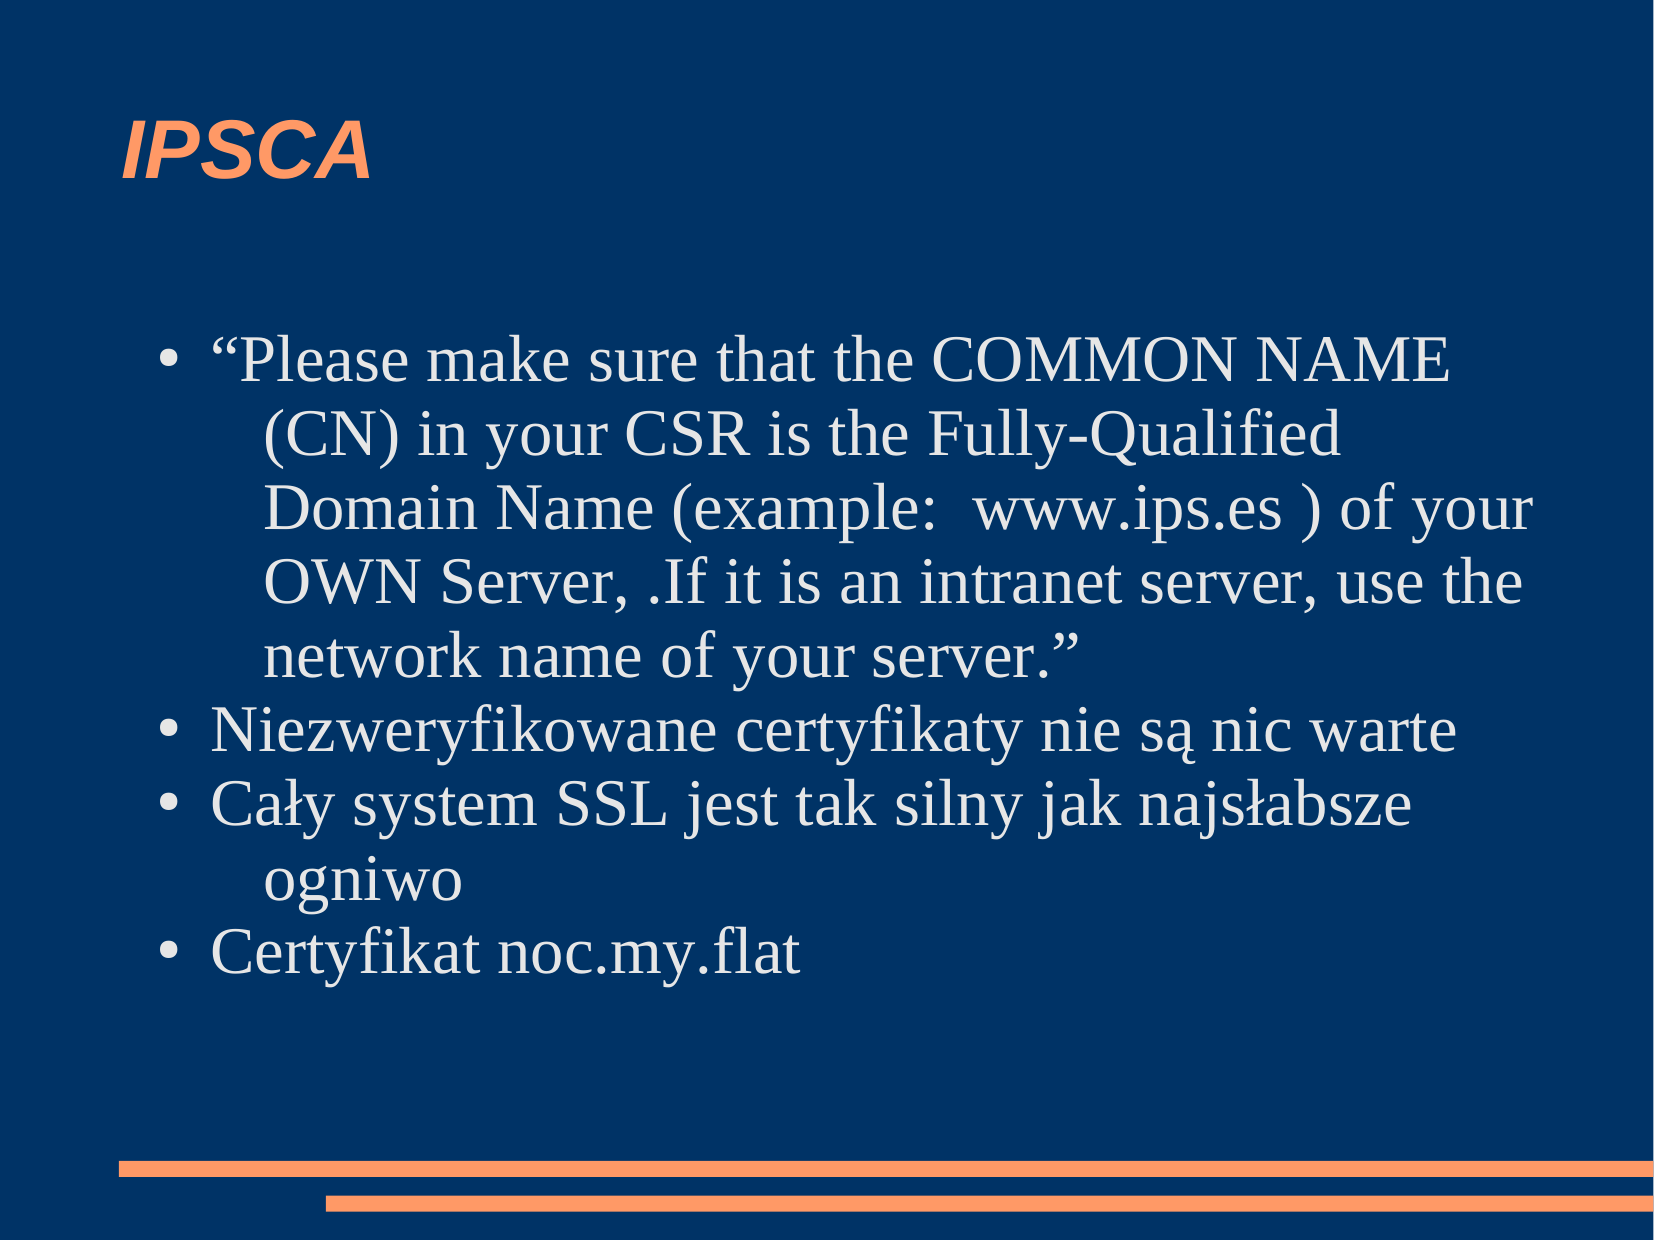

# IPSCA
“Please make sure that the COMMON NAME (CN) in your CSR is the Fully-Qualified Domain Name (example: www.ips.es ) of your OWN Server, .If it is an intranet server, use the network name of your server.”
Niezweryfikowane certyfikaty nie są nic warte
Cały system SSL jest tak silny jak najsłabsze ogniwo
Certyfikat noc.my.flat